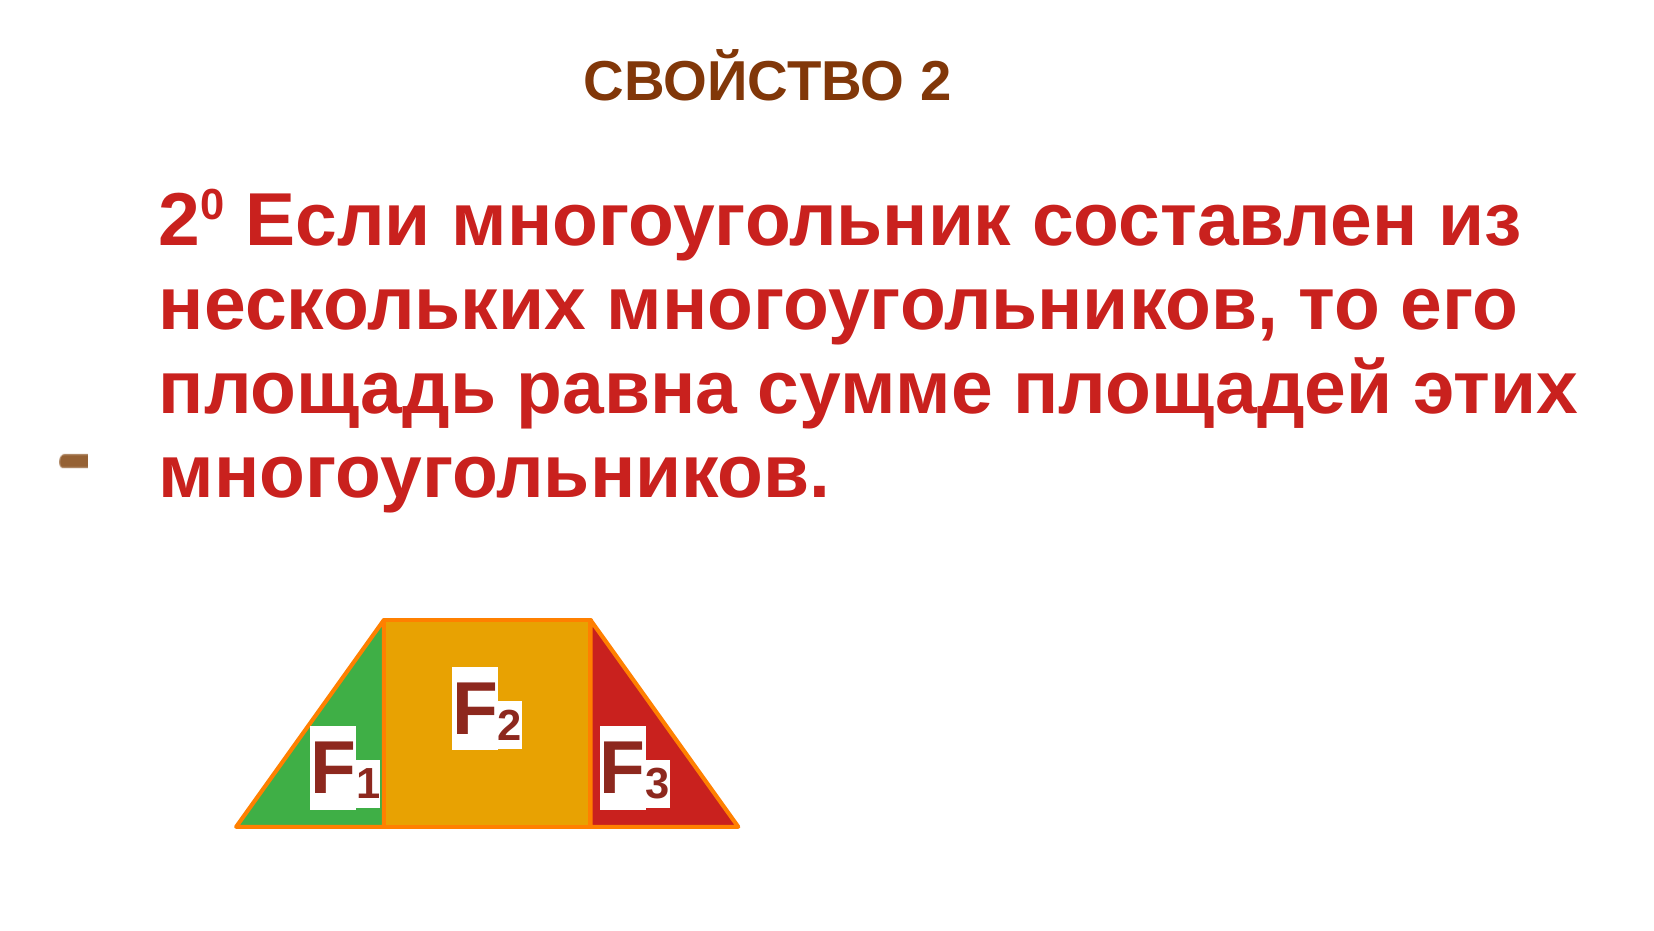

# СВОЙСТВО 2
20 Если многоугольник составлен из нескольких многоугольников, то его площадь равна сумме площадей этих многоугольников.
F2
F1
F3